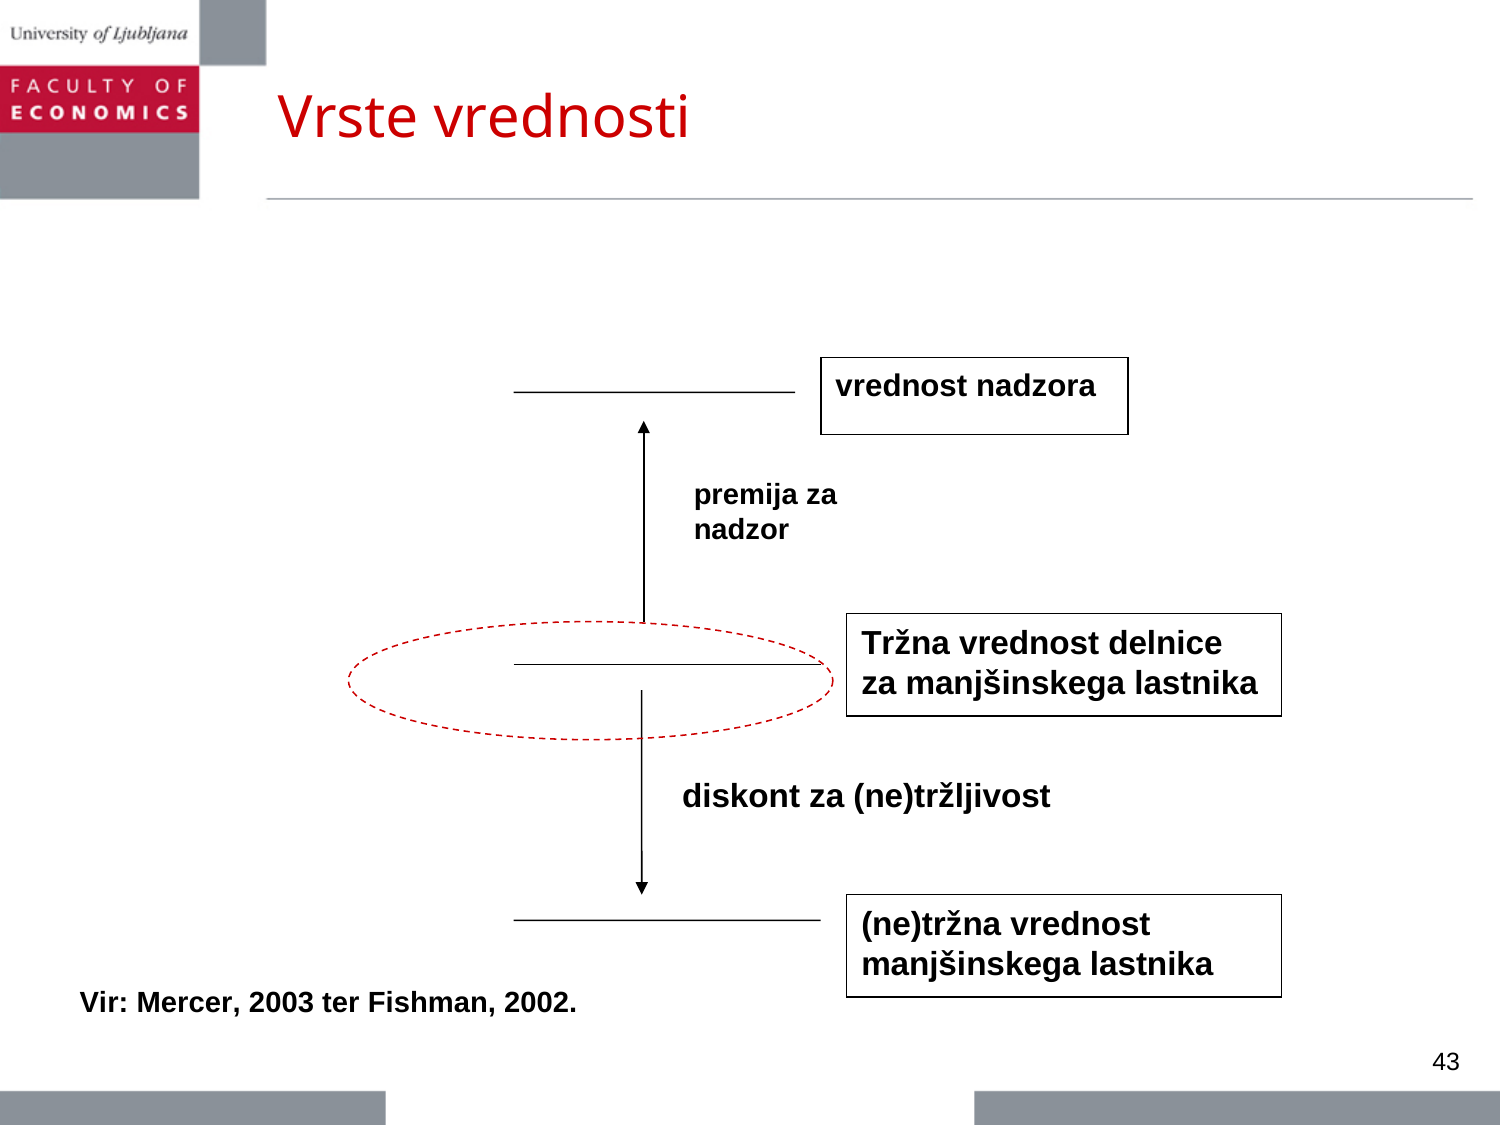

# Vrste vrednosti
vrednost nadzora
premija za nadzor
Tržna vrednost delnice za manjšinskega lastnika
diskont za (ne)tržljivost
(ne)tržna vrednost manjšinskega lastnika
Vir: Mercer, 2003 ter Fishman, 2002.